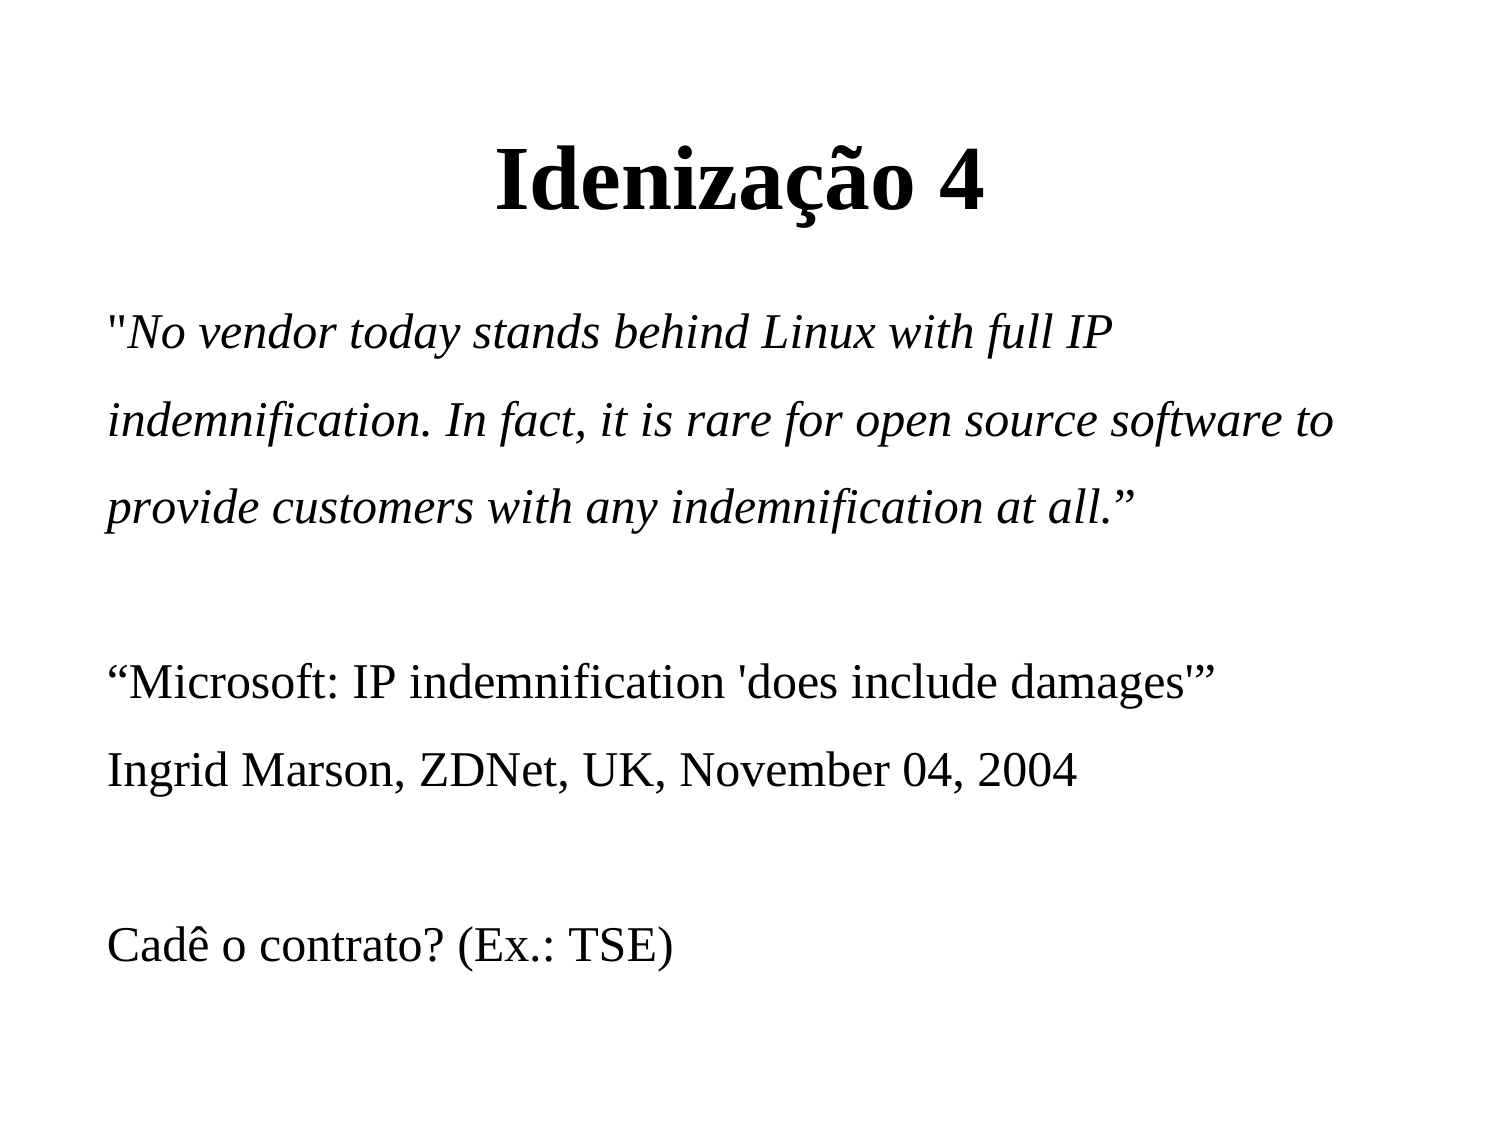

# Idenização 4
"No vendor today stands behind Linux with full IP indemnification. In fact, it is rare for open source software to provide customers with any indemnification at all.”
“Microsoft: IP indemnification 'does include damages'”
Ingrid Marson, ZDNet, UK, November 04, 2004
Cadê o contrato? (Ex.: TSE)